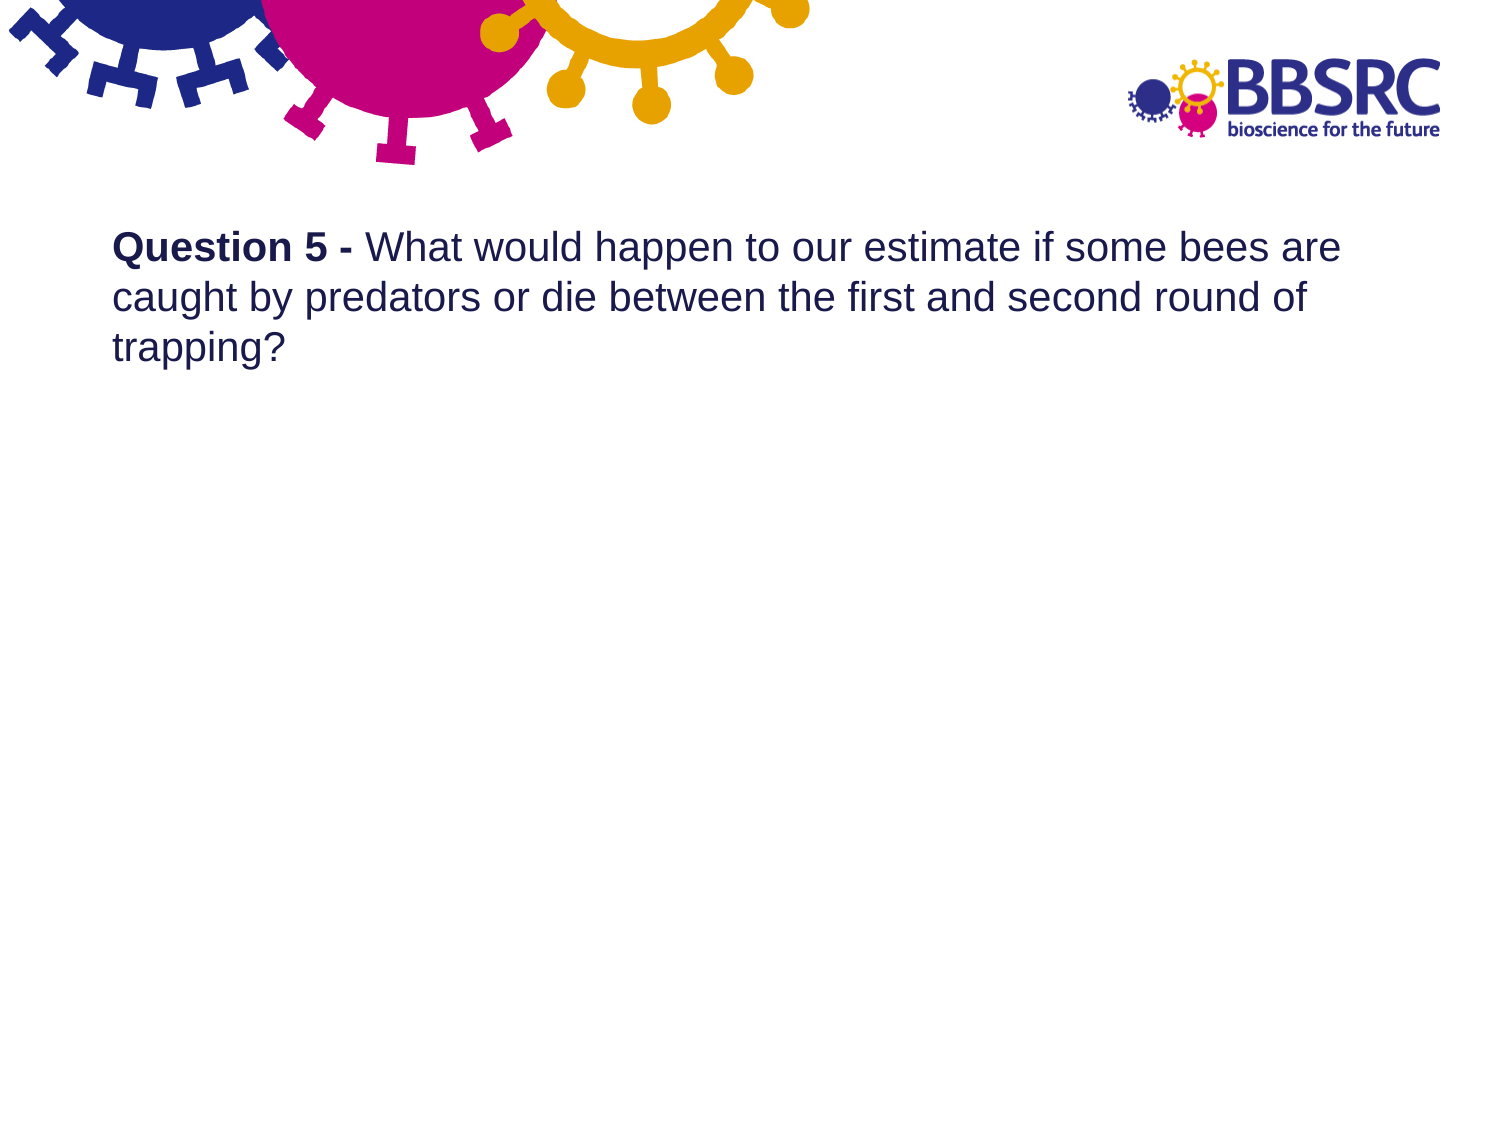

# Question 5 - What would happen to our estimate if some bees are caught by predators or die between the first and second round of trapping?